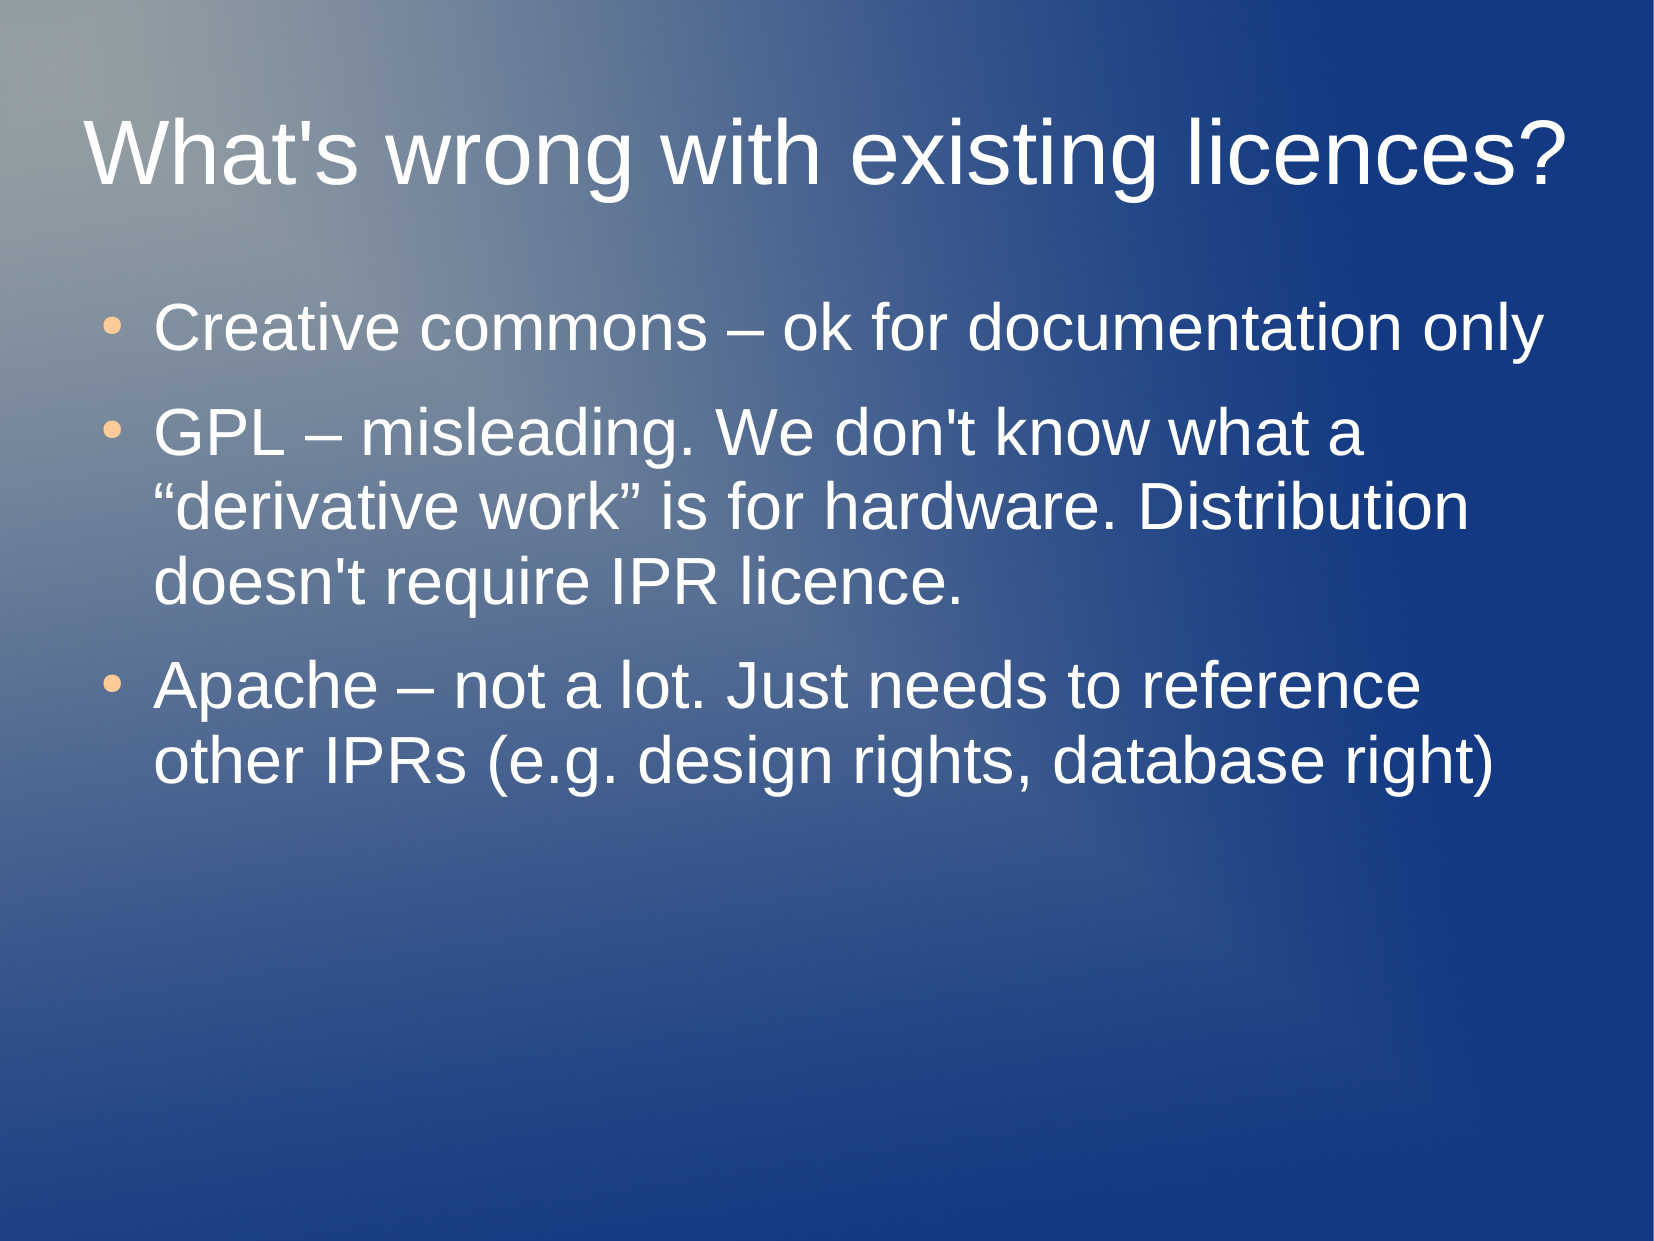

# What's wrong with existing licences?
Creative commons – ok for documentation only
GPL – misleading. We don't know what a “derivative work” is for hardware. Distribution doesn't require IPR licence.
Apache – not a lot. Just needs to reference other IPRs (e.g. design rights, database right)